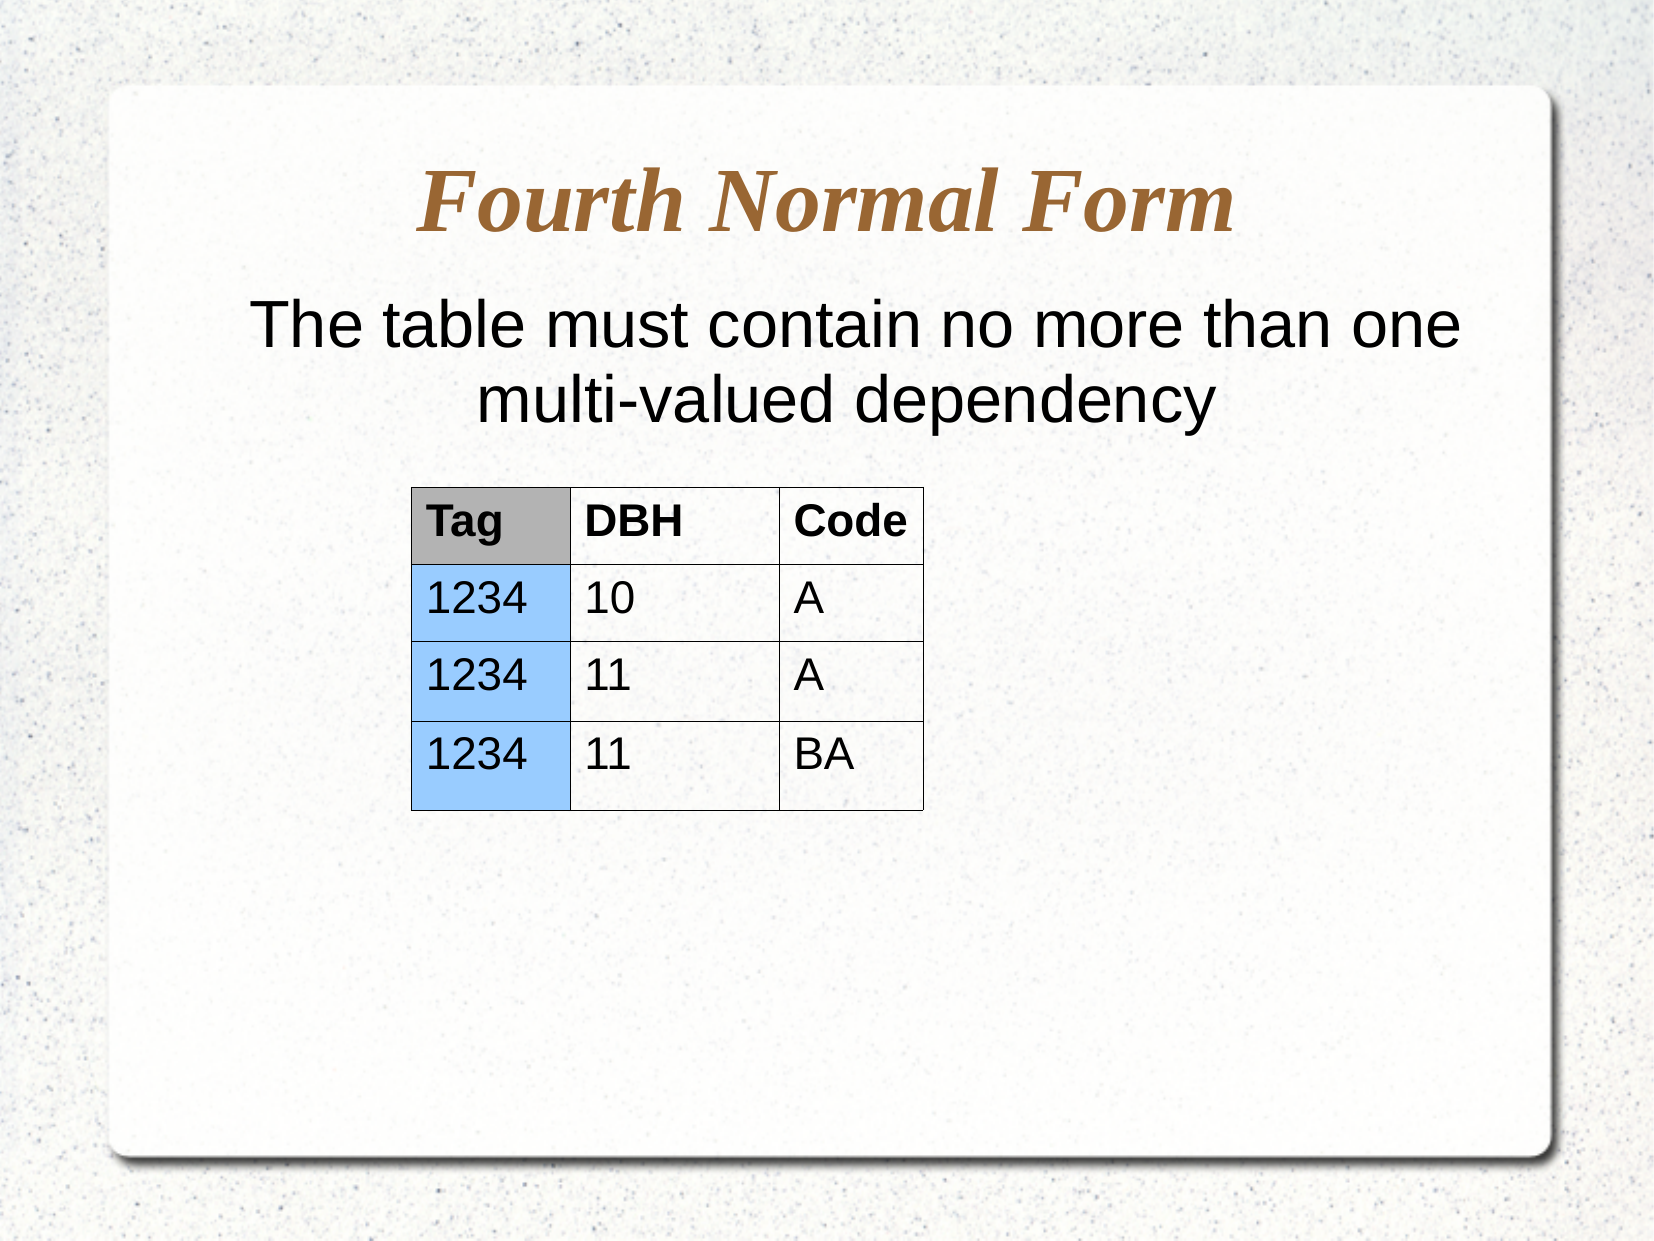

# Fourth Normal Form
The table must contain no more than one multi-valued dependency
| Tag | DBH | Code |
| --- | --- | --- |
| 1234 | 10 | A |
| 1234 | 11 | A |
| 1234 | 11 | BA |